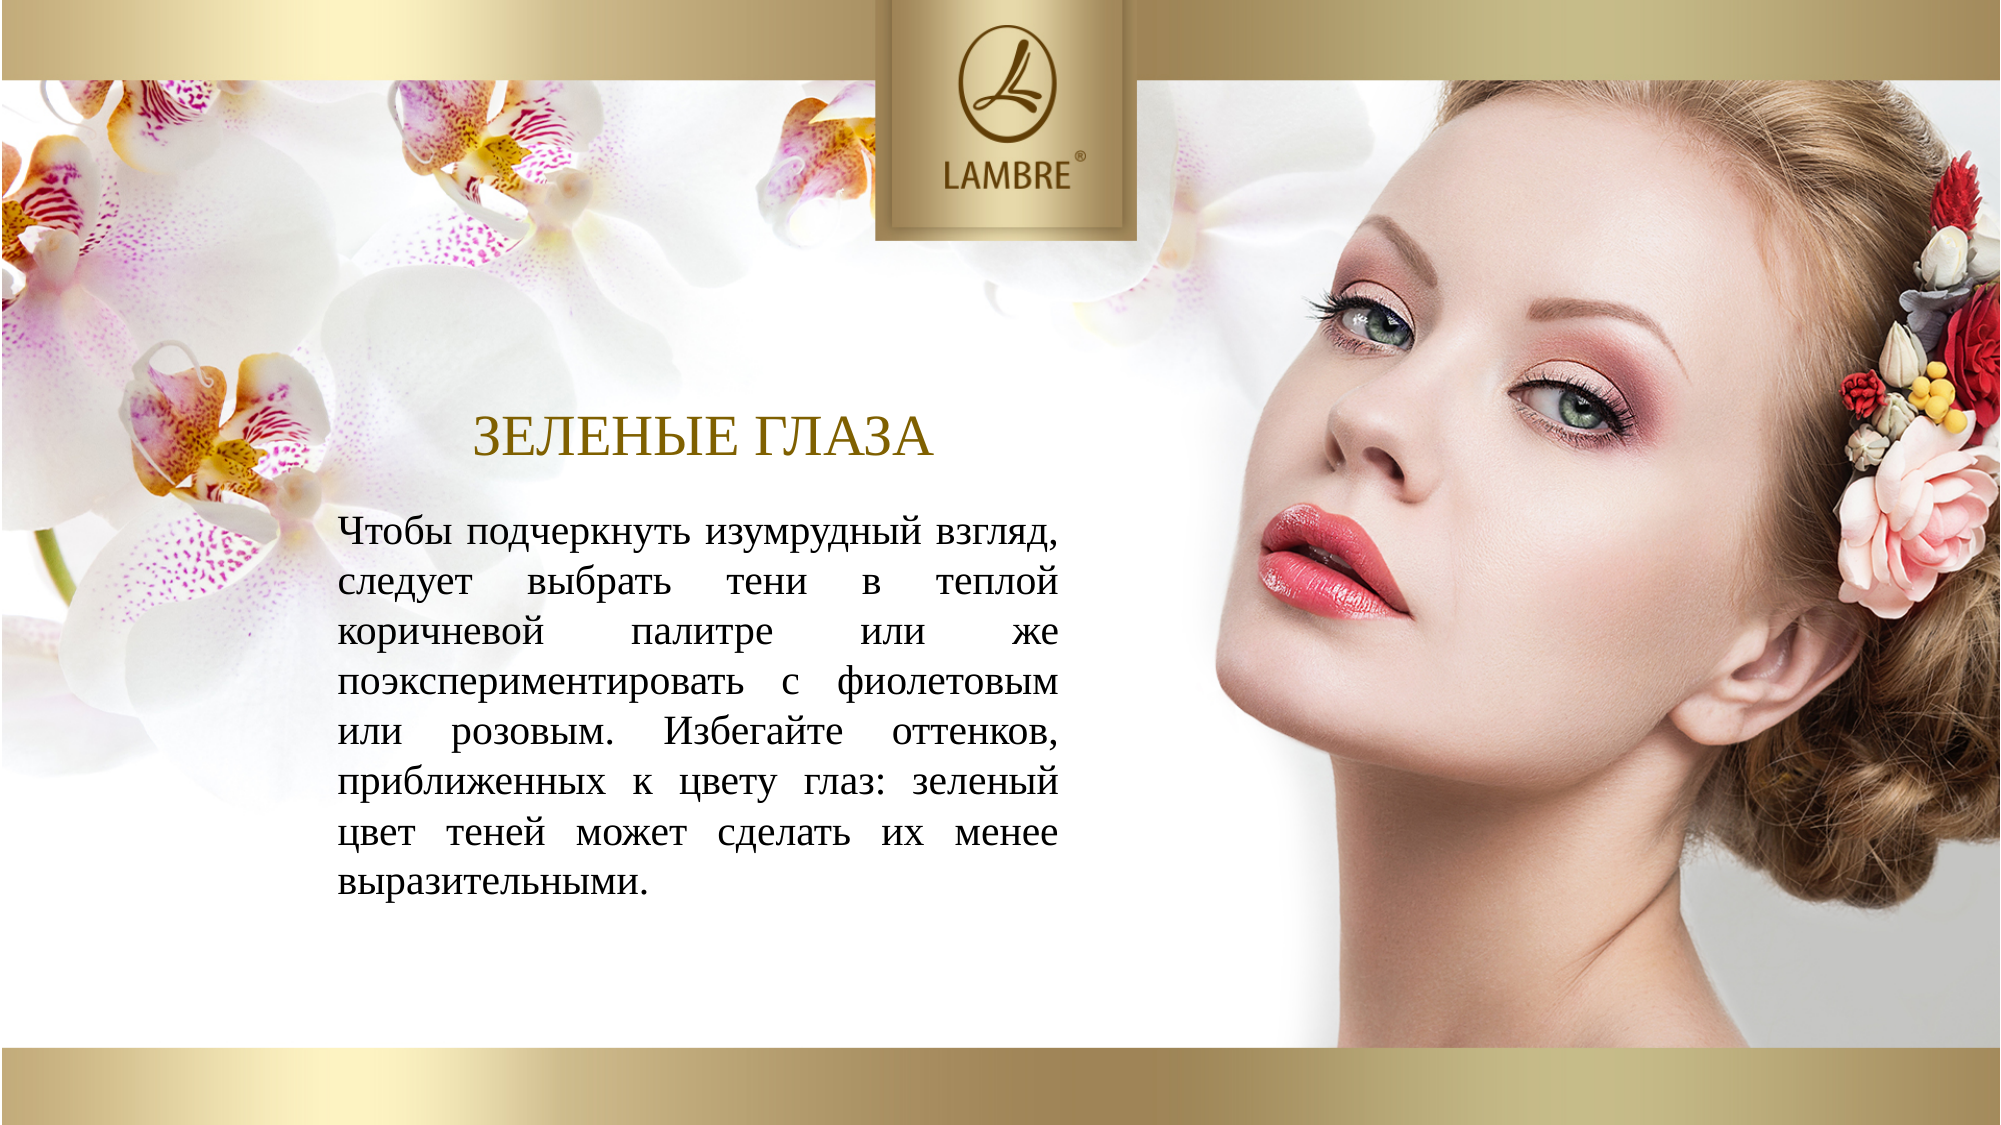

ЗЕЛЕНЫЕ ГЛАЗА
Чтобы подчеркнуть изумрудный взгляд, следует выбрать тени в теплой коричневой палитре или же поэкспериментировать с фиолетовым или розовым. Избегайте оттенков, приближенных к цвету глаз: зеленый цвет теней может сделать их менее выразительными.